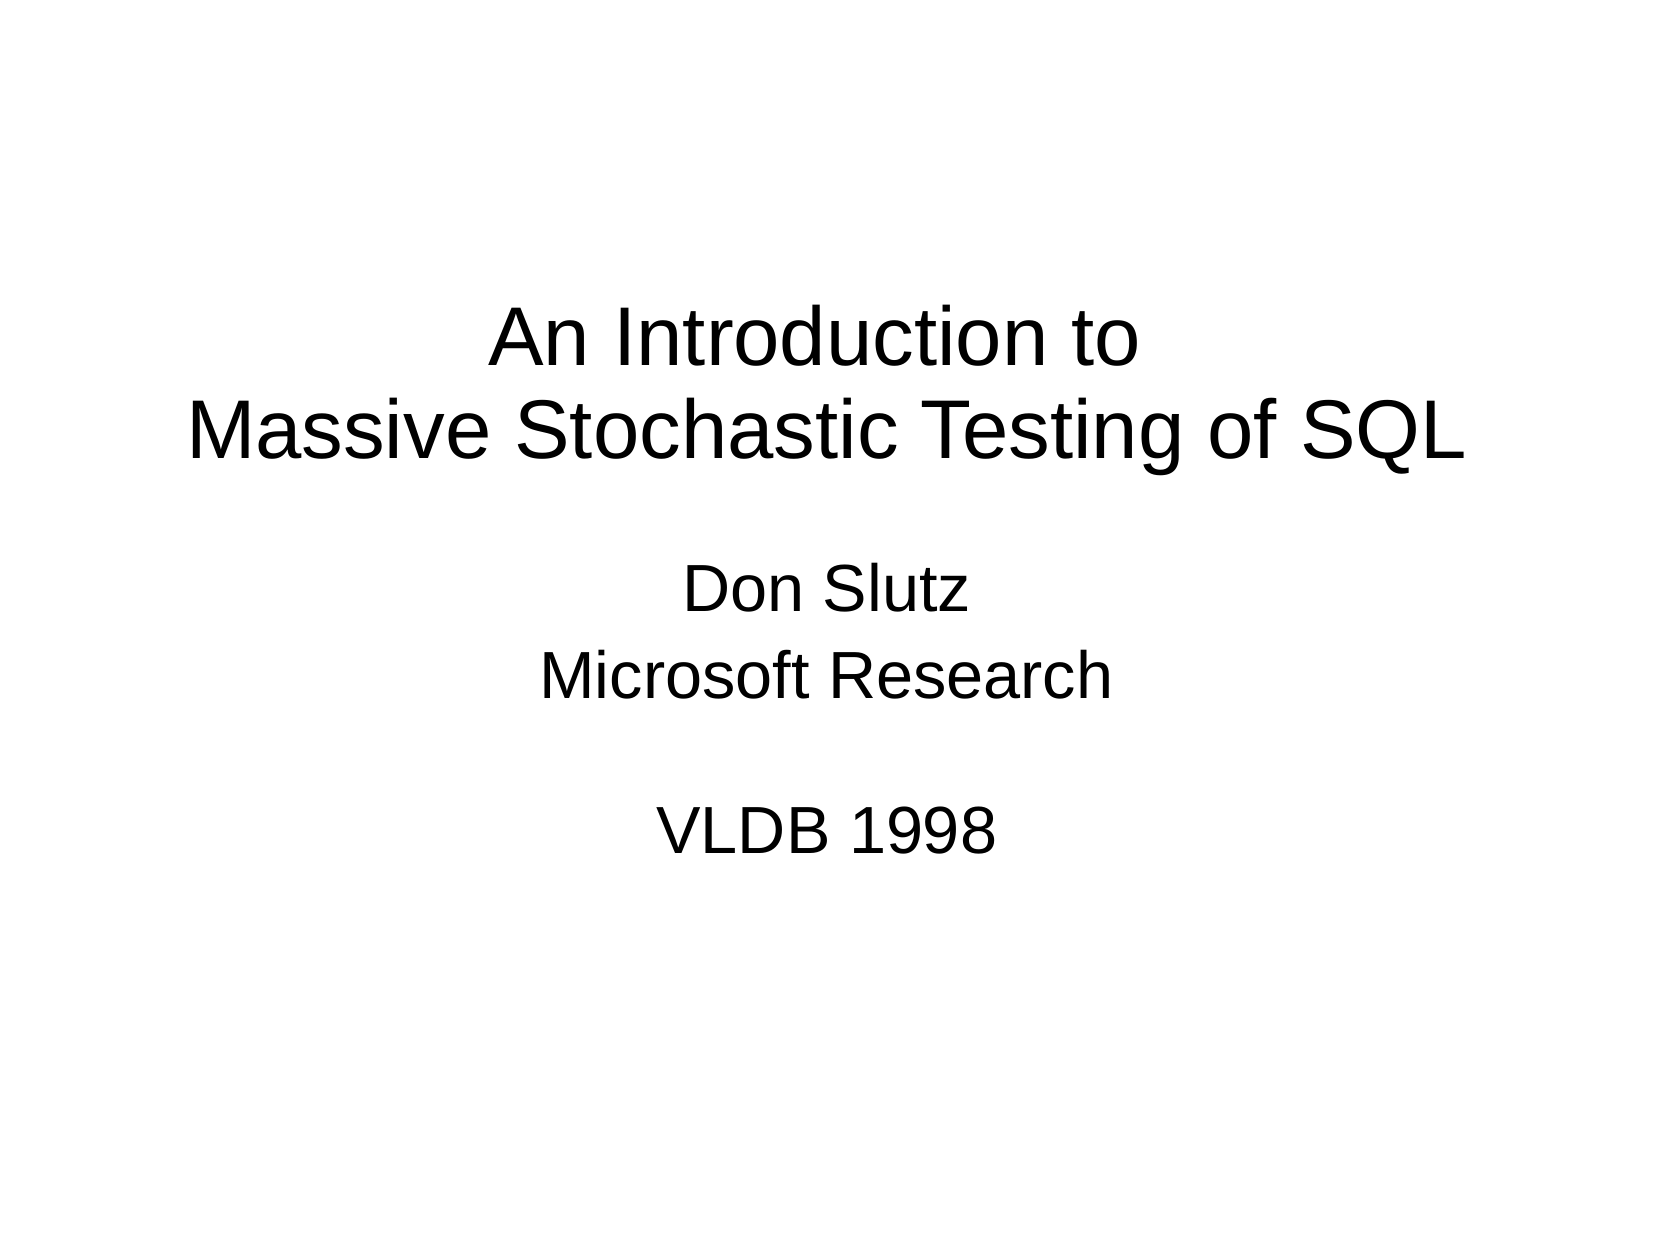

# An Introduction to
Massive Stochastic Testing of SQL
Don Slutz
Microsoft Research
VLDB 1998